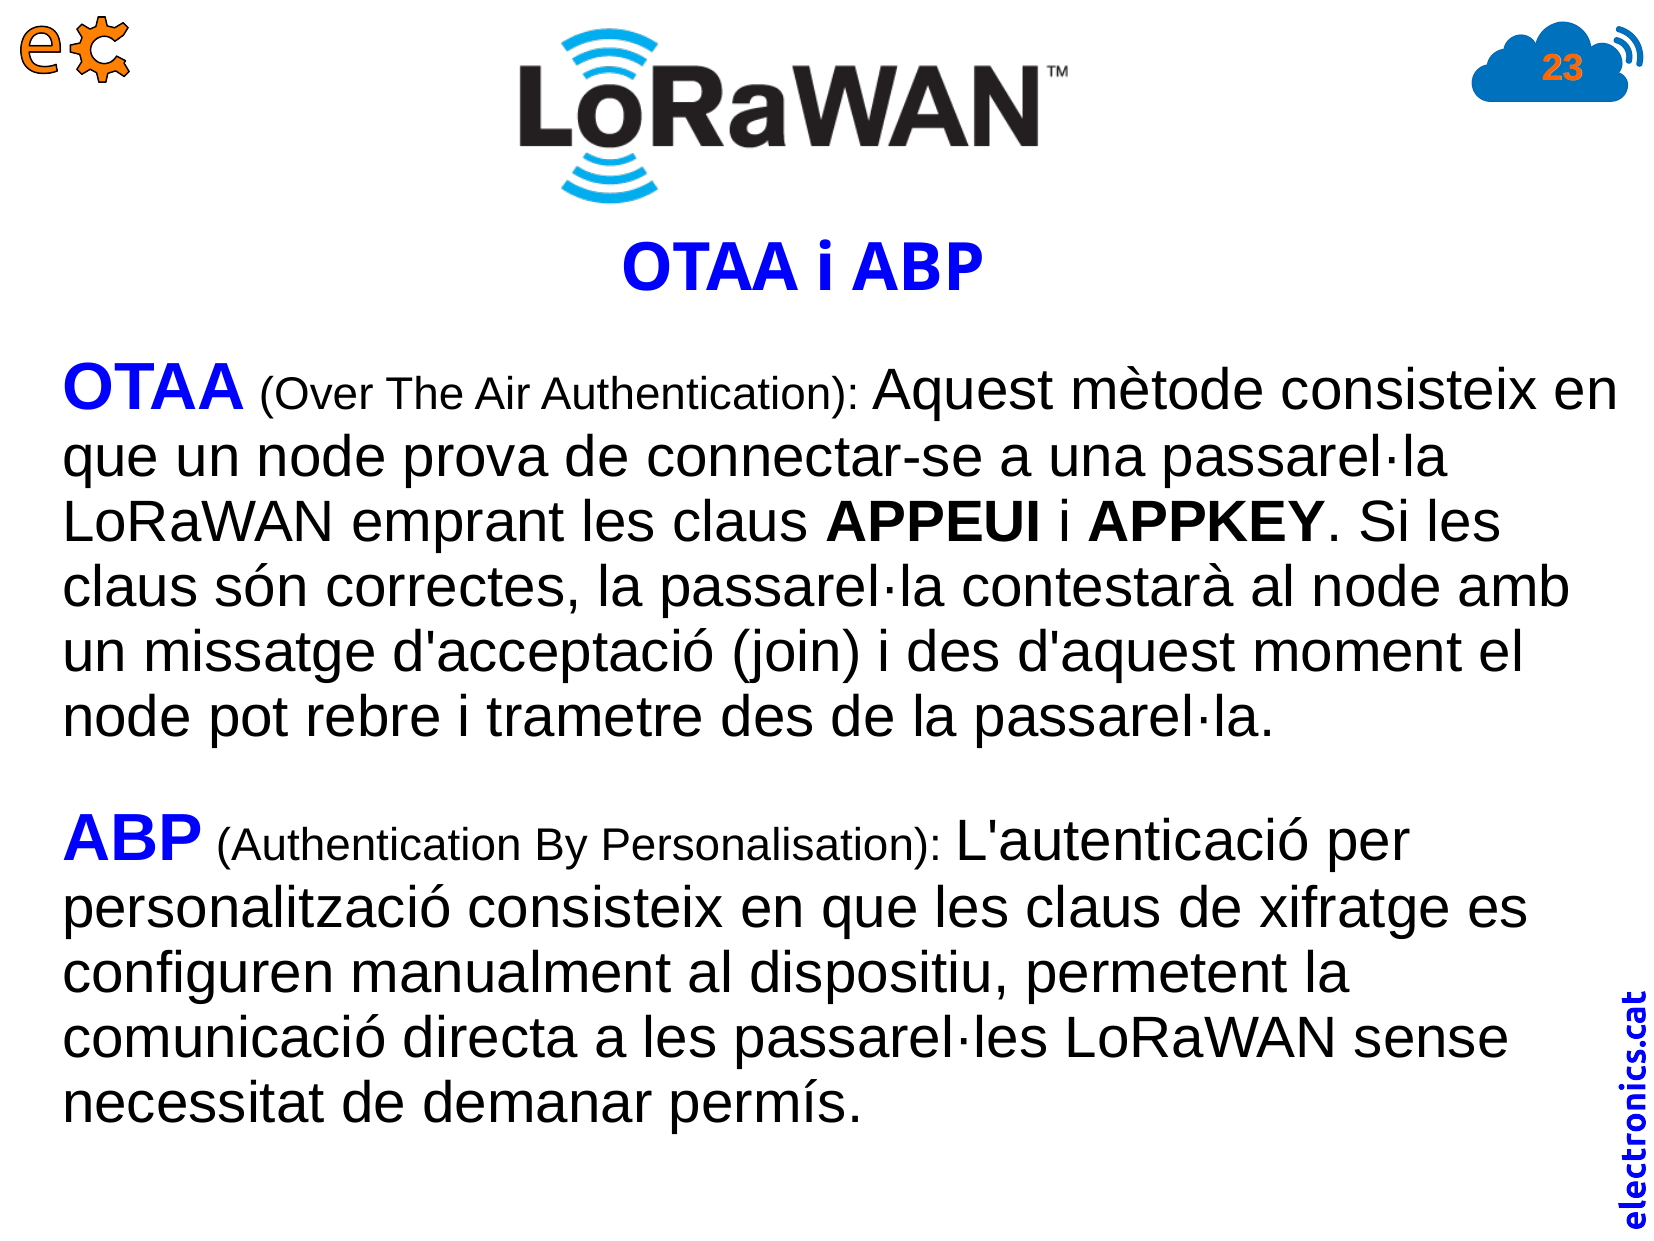

OTAA i ABP
OTAA (Over The Air Authentication): Aquest mètode consisteix en que un node prova de connectar-se a una passarel·la LoRaWAN emprant les claus APPEUI i APPKEY. Si les claus són correctes, la passarel·la contestarà al node amb un missatge d'acceptació (join) i des d'aquest moment el node pot rebre i trametre des de la passarel·la.
ABP (Authentication By Personalisation): L'autenticació per personalització consisteix en que les claus de xifratge es configuren manualment al dispositiu, permetent la comunicació directa a les passarel·les LoRaWAN sense necessitat de demanar permís.